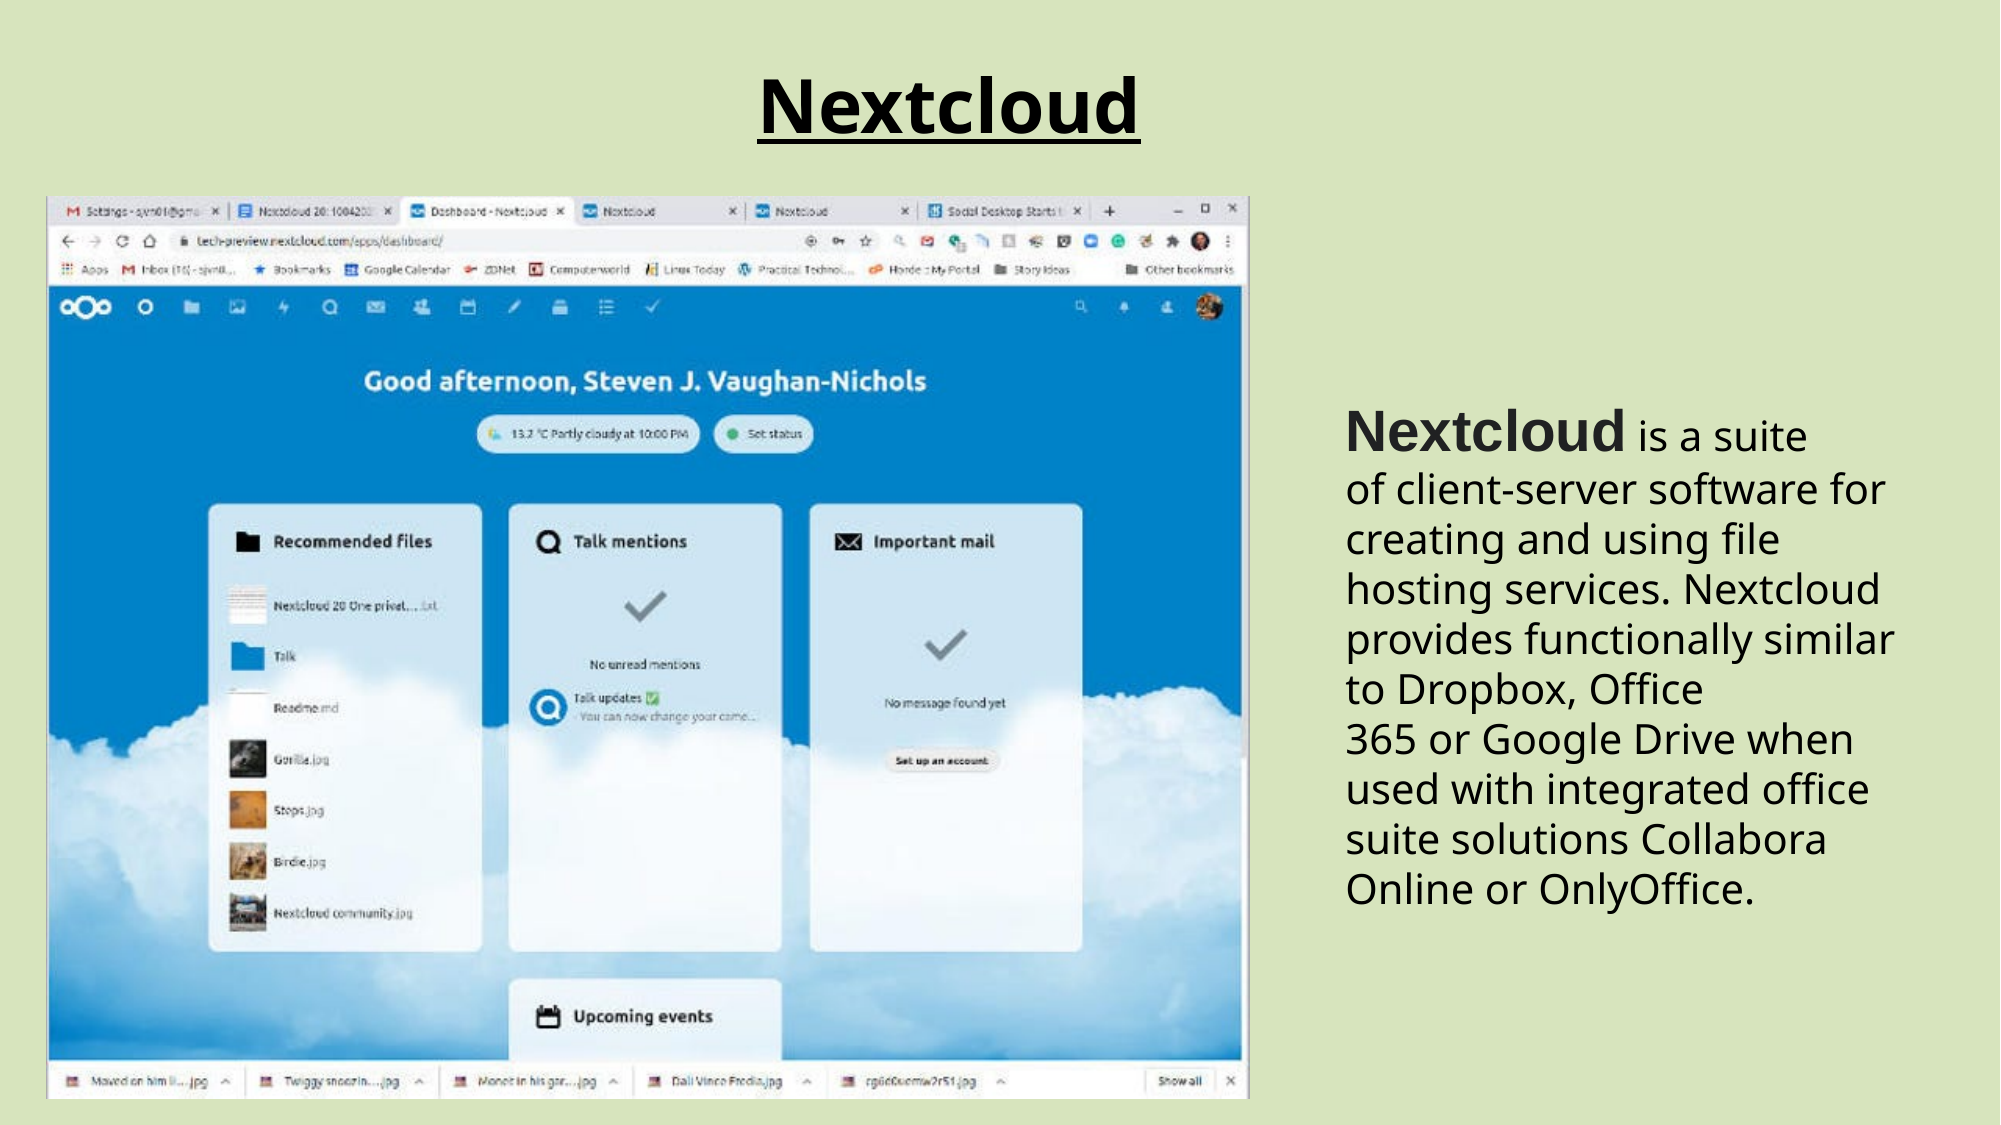

Nextcloud
Nextcloud is a suite of client-server software for creating and using file hosting services. Nextcloud provides functionally similar to Dropbox, Office 365 or Google Drive when used with integrated office suite solutions Collabora Online or OnlyOffice.